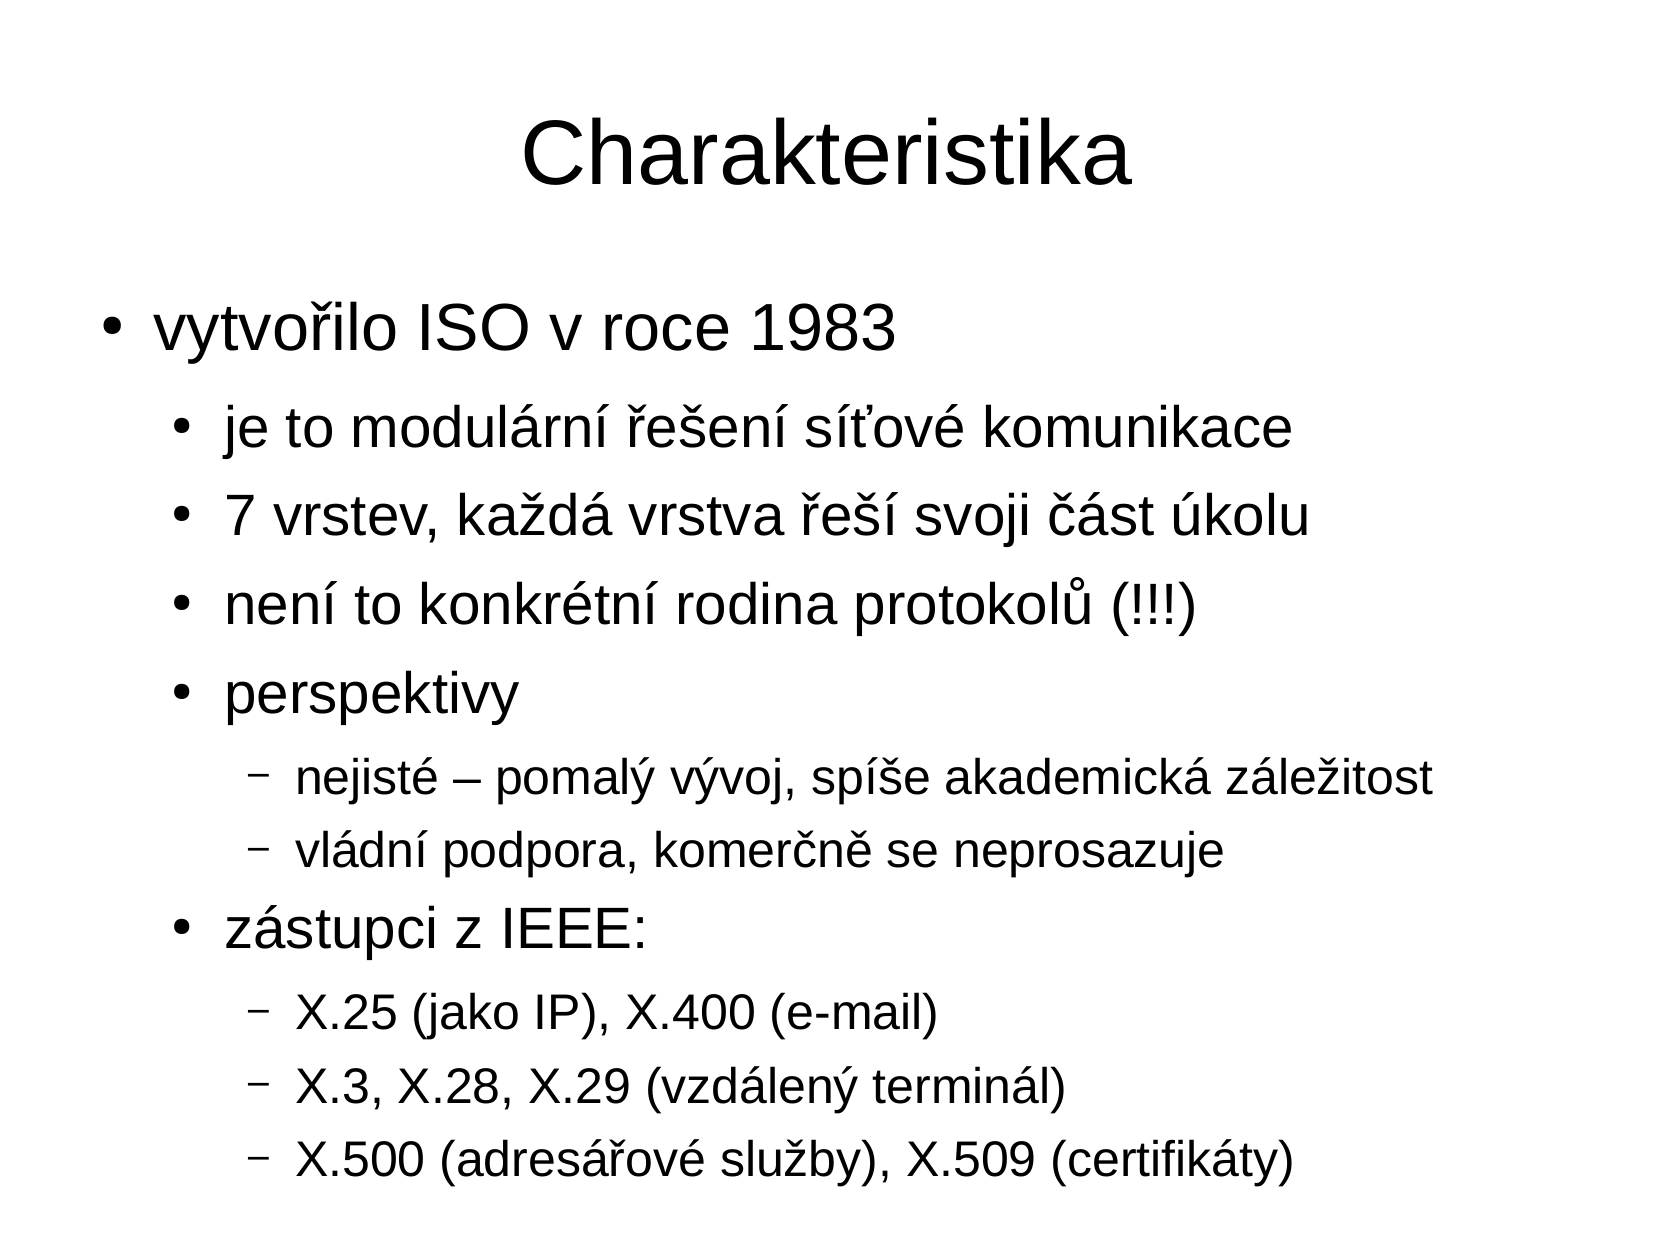

# Charakteristika
vytvořilo ISO v roce 1983
je to modulární řešení síťové komunikace
7 vrstev, každá vrstva řeší svoji část úkolu
není to konkrétní rodina protokolů (!!!)
perspektivy
nejisté – pomalý vývoj, spíše akademická záležitost
vládní podpora, komerčně se neprosazuje
zástupci z IEEE:
X.25 (jako IP), X.400 (e-mail)
X.3, X.28, X.29 (vzdálený terminál)
X.500 (adresářové služby), X.509 (certifikáty)